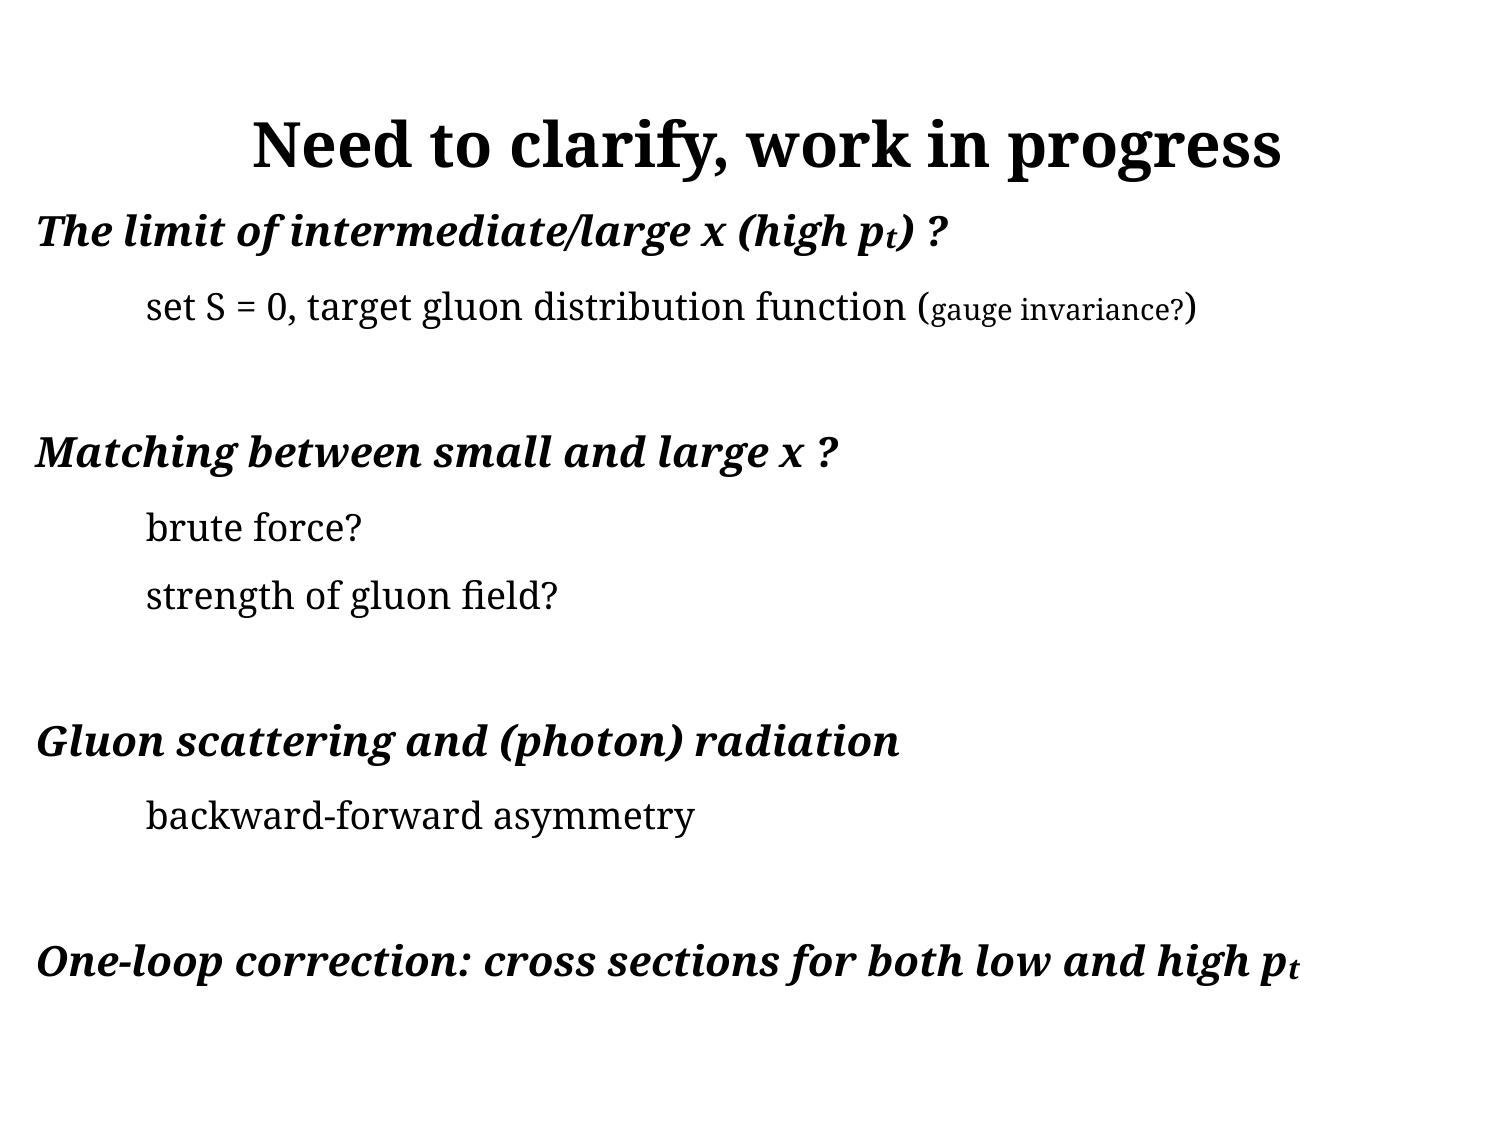

Need to clarify, work in progress
The limit of intermediate/large x (high pt) ?
	set S = 0, target gluon distribution function (gauge invariance?)
Matching between small and large x ?
	brute force?
	strength of gluon field?
Gluon scattering and (photon) radiation
	backward-forward asymmetry
One-loop correction: cross sections for both low and high pt